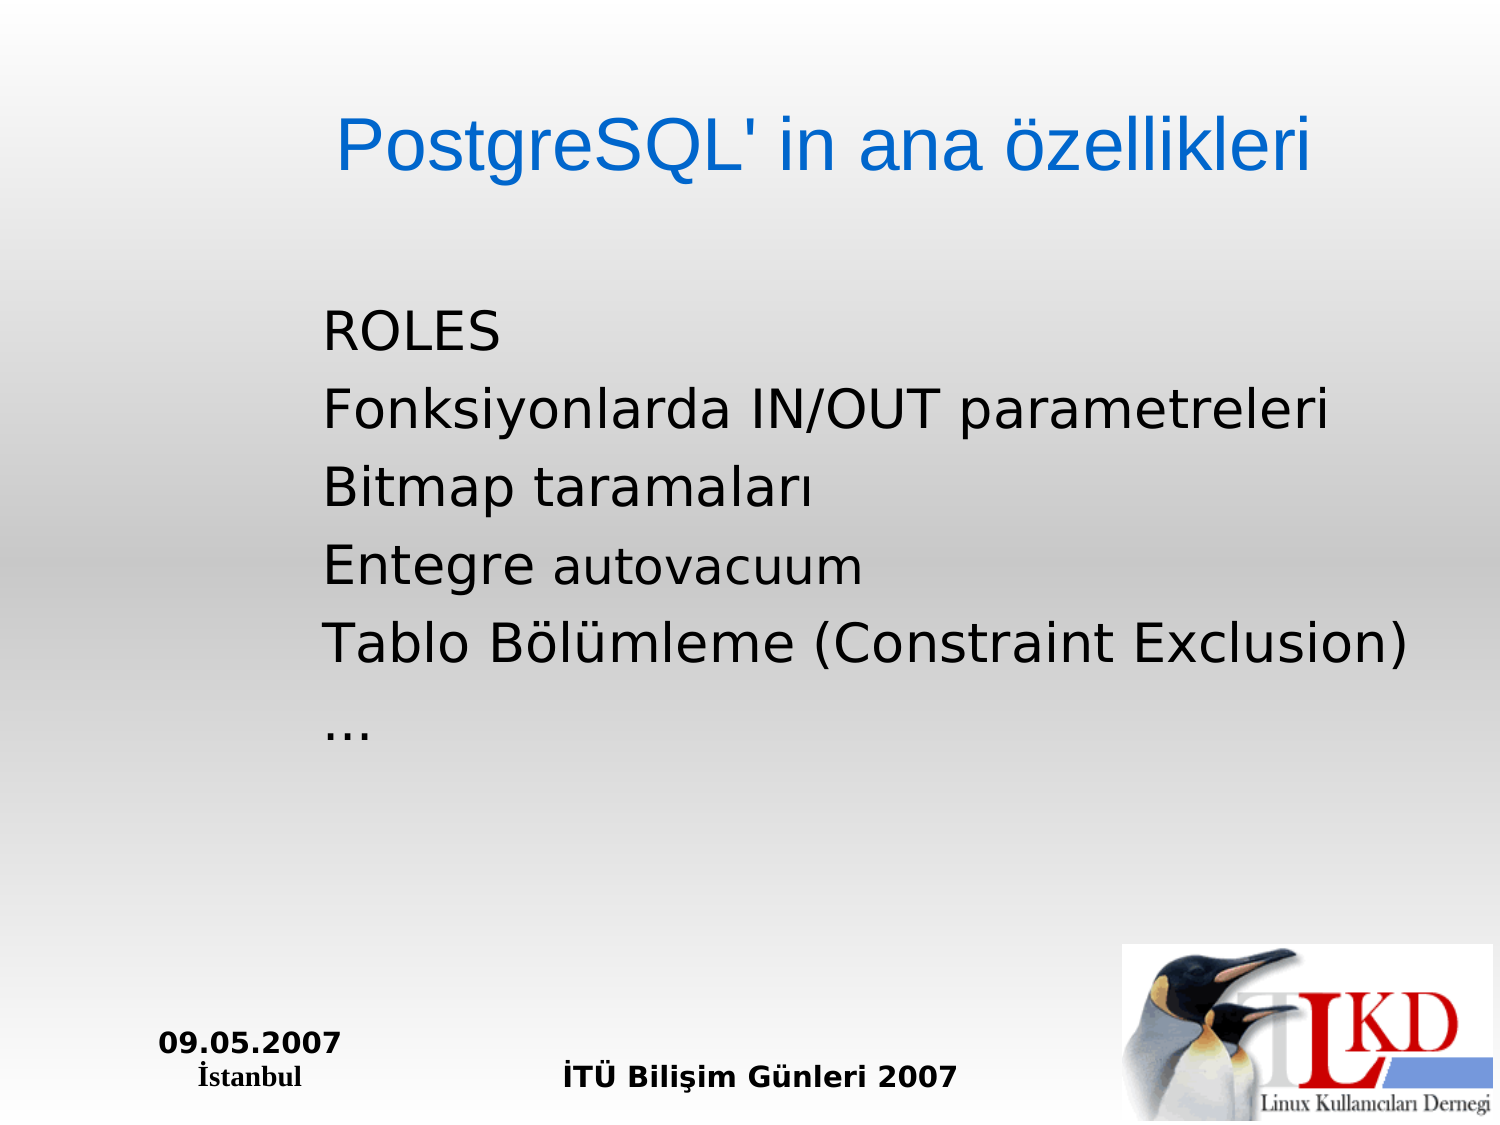

# PostgreSQL' in ana özellikleri
ROLES
Fonksiyonlarda IN/OUT parametreleri
Bitmap taramaları
Entegre autovacuum
Tablo Bölümleme (Constraint Exclusion)
...